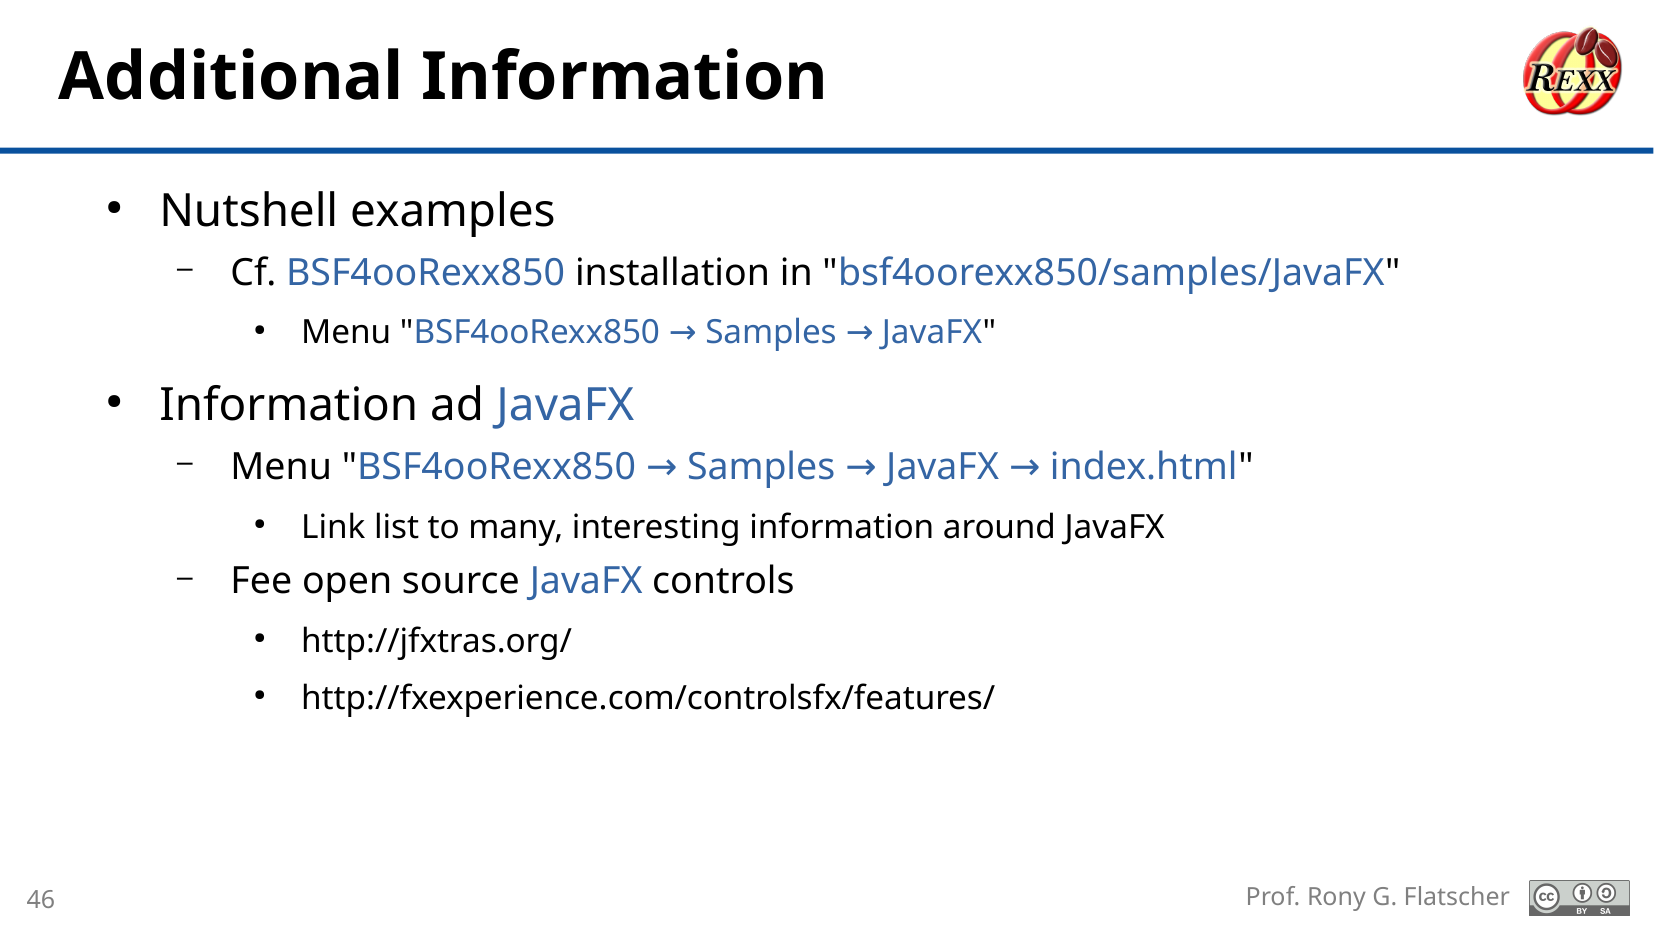

# Additional Information
Nutshell examples
Cf. BSF4ooRexx850 installation in "bsf4oorexx850/samples/JavaFX"
Menu "BSF4ooRexx850 → Samples → JavaFX"
Information ad JavaFX
Menu "BSF4ooRexx850 → Samples → JavaFX → index.html"
Link list to many, interesting information around JavaFX
Fee open source JavaFX controls
http://jfxtras.org/
http://fxexperience.com/controlsfx/features/